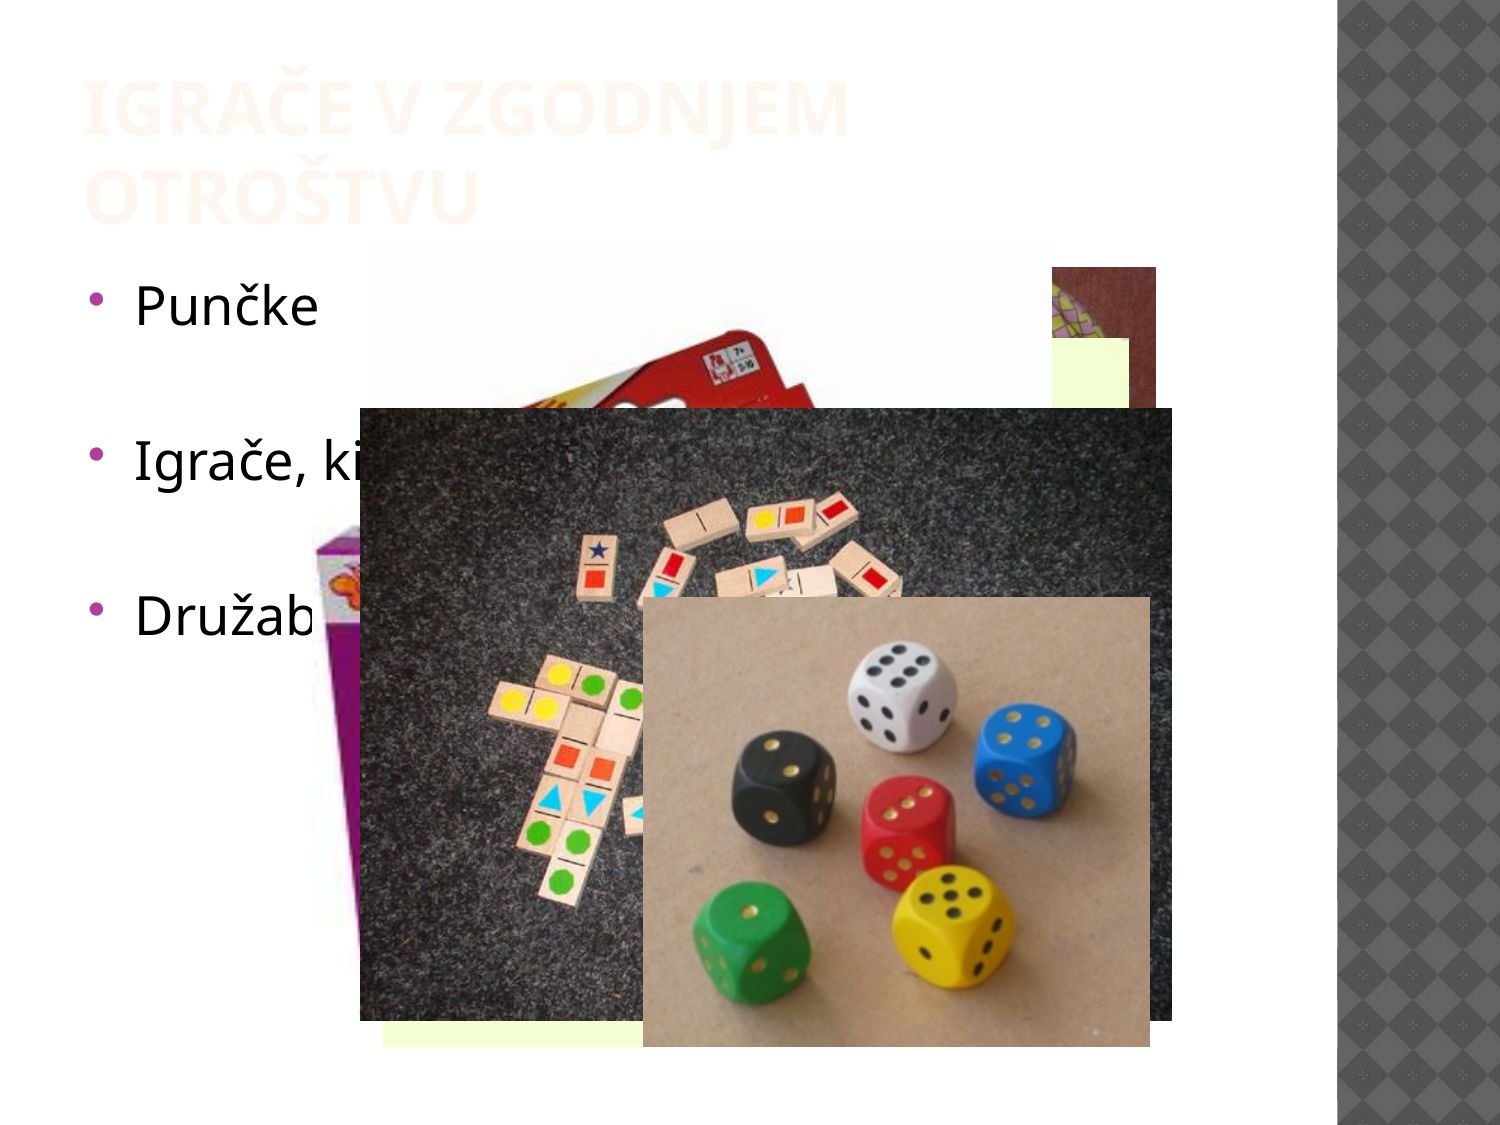

# Igrače v zgodnjem otroštvu
Punčke
Igrače, ki predstavljajo resnične naprave
Družabne igrice